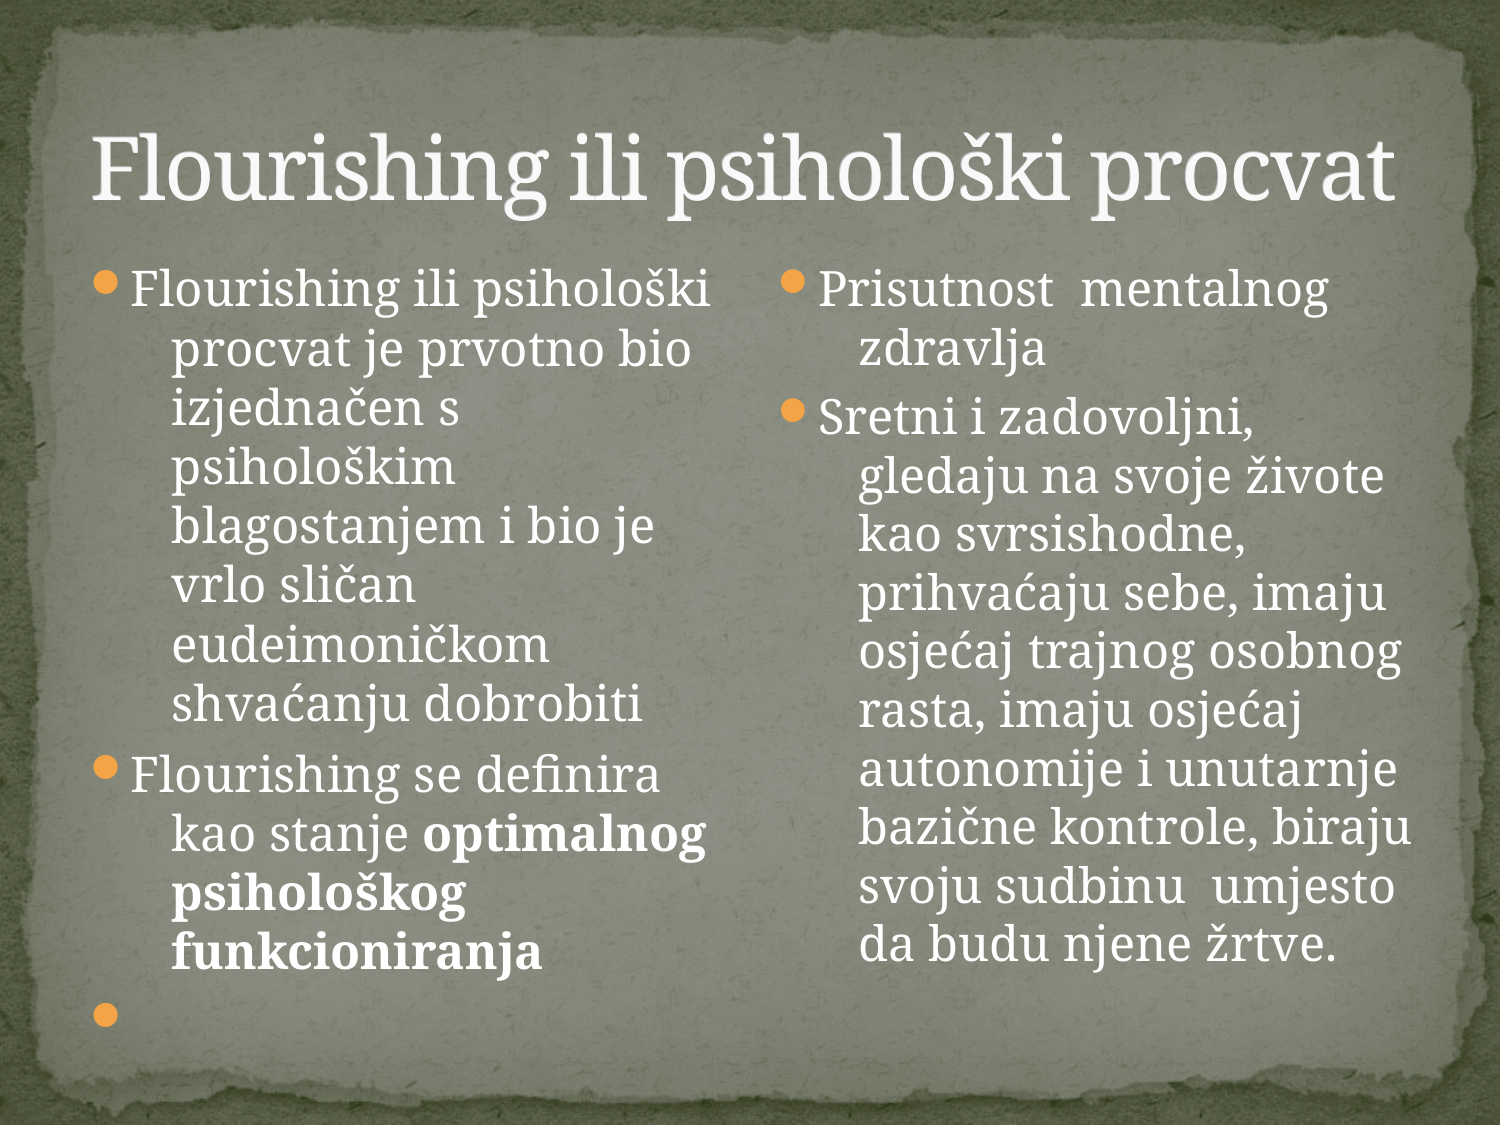

# Flourishing ili psihološki procvat
Flourishing ili psihološki procvat je prvotno bio izjednačen s psihološkim blagostanjem i bio je vrlo sličan eudeimoničkom shvaćanju dobrobiti
Flourishing se definira kao stanje optimalnog psihološkog funkcioniranja
Prisutnost mentalnog zdravlja
Sretni i zadovoljni, gledaju na svoje živote kao svrsishodne, prihvaćaju sebe, imaju osjećaj trajnog osobnog rasta, imaju osjećaj autonomije i unutarnje bazične kontrole, biraju svoju sudbinu umjesto da budu njene žrtve.